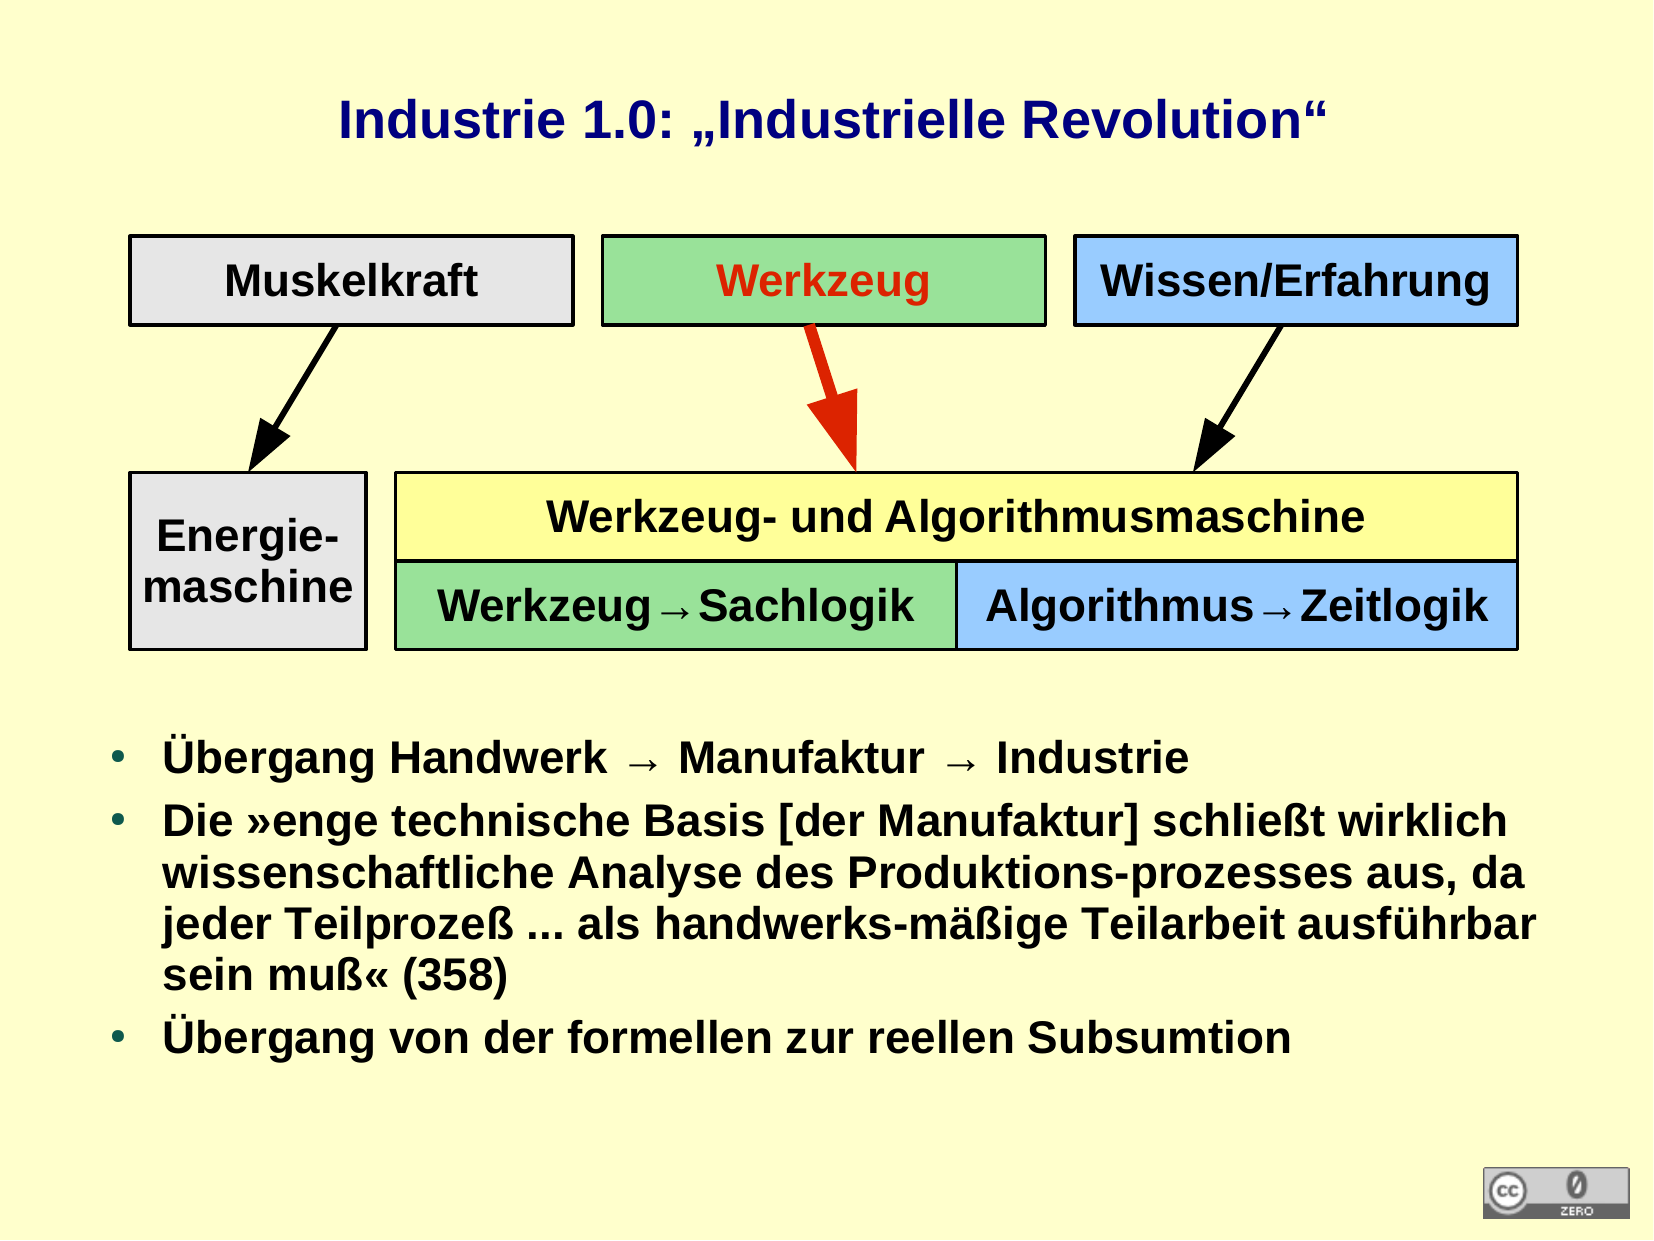

# Industrie 1.0: „Industrielle Revolution“
Muskelkraft
Werkzeug
Wissen/Erfahrung
Energie-
maschine
Werkzeug- und Algorithmusmaschine
Werkzeug→Sachlogik
Algorithmus→Zeitlogik
Übergang Handwerk → Manufaktur → Industrie
Die »enge technische Basis [der Manufaktur] schließt wirklich wissenschaftliche Analyse des Produktions-prozesses aus, da jeder Teilprozeß ... als handwerks-mäßige Teilarbeit ausführbar sein muß« (358)
Übergang von der formellen zur reellen Subsumtion